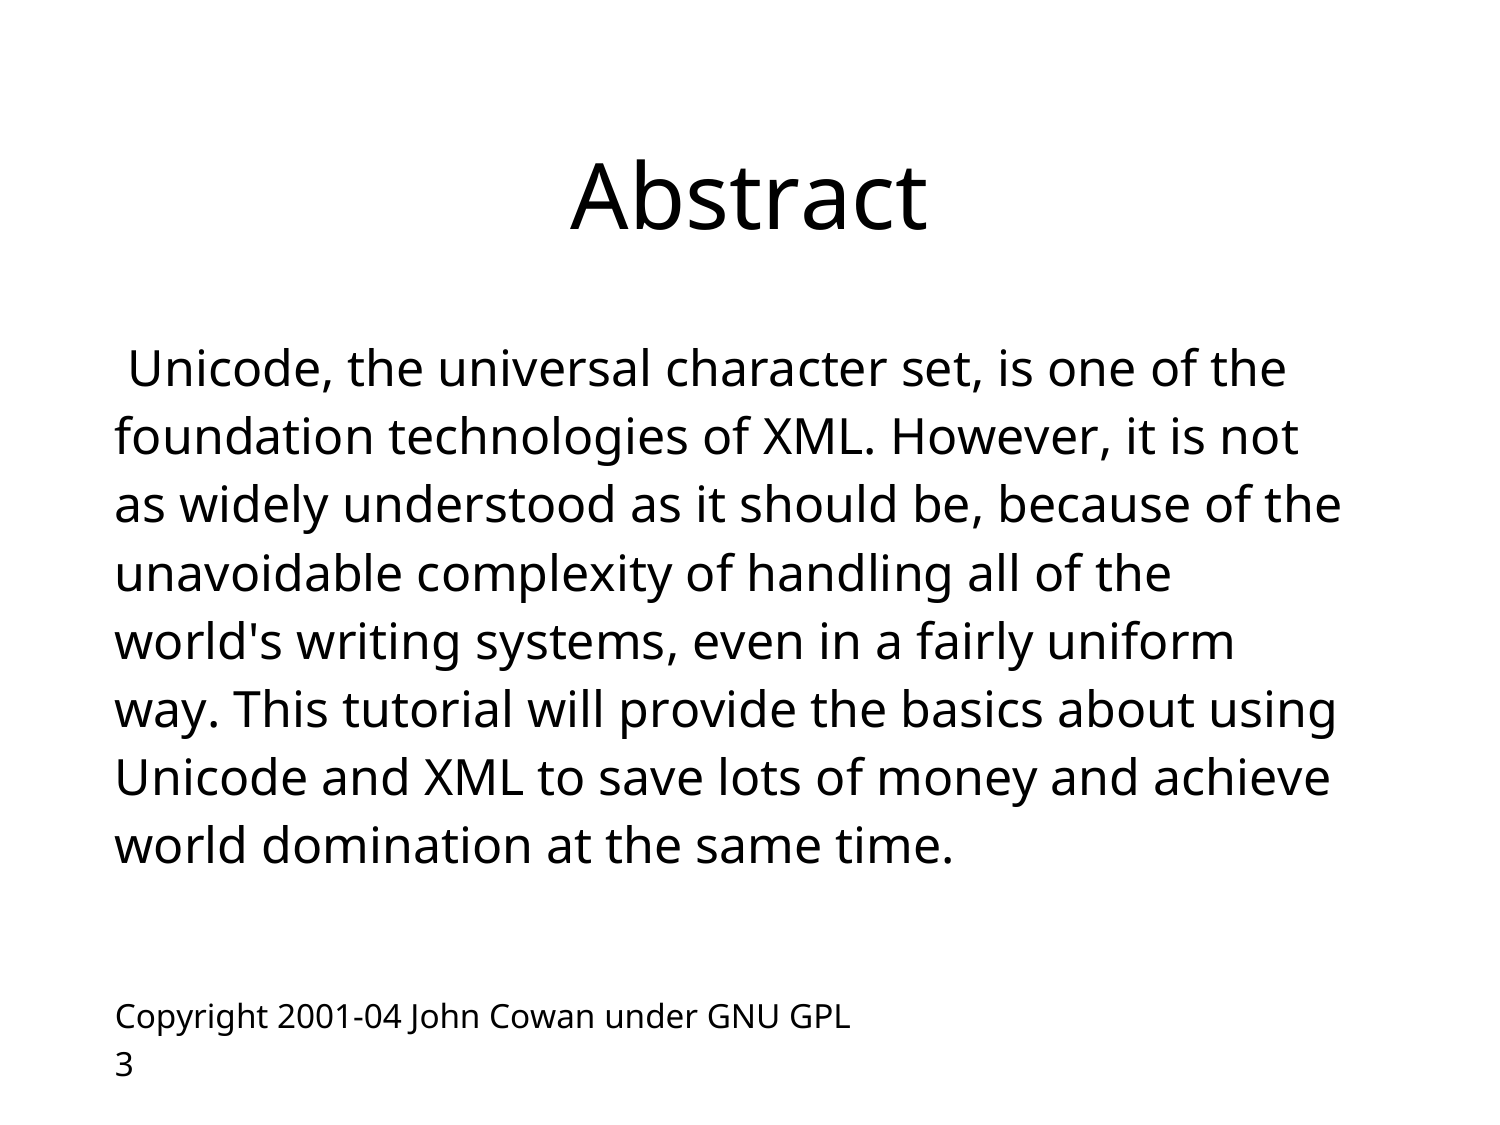

# Abstract
 Unicode, the universal character set, is one of the foundation technologies of XML. However, it is not as widely understood as it should be, because of the unavoidable complexity of handling all of the world's writing systems, even in a fairly uniform way. This tutorial will provide the basics about using Unicode and XML to save lots of money and achieve world domination at the same time.